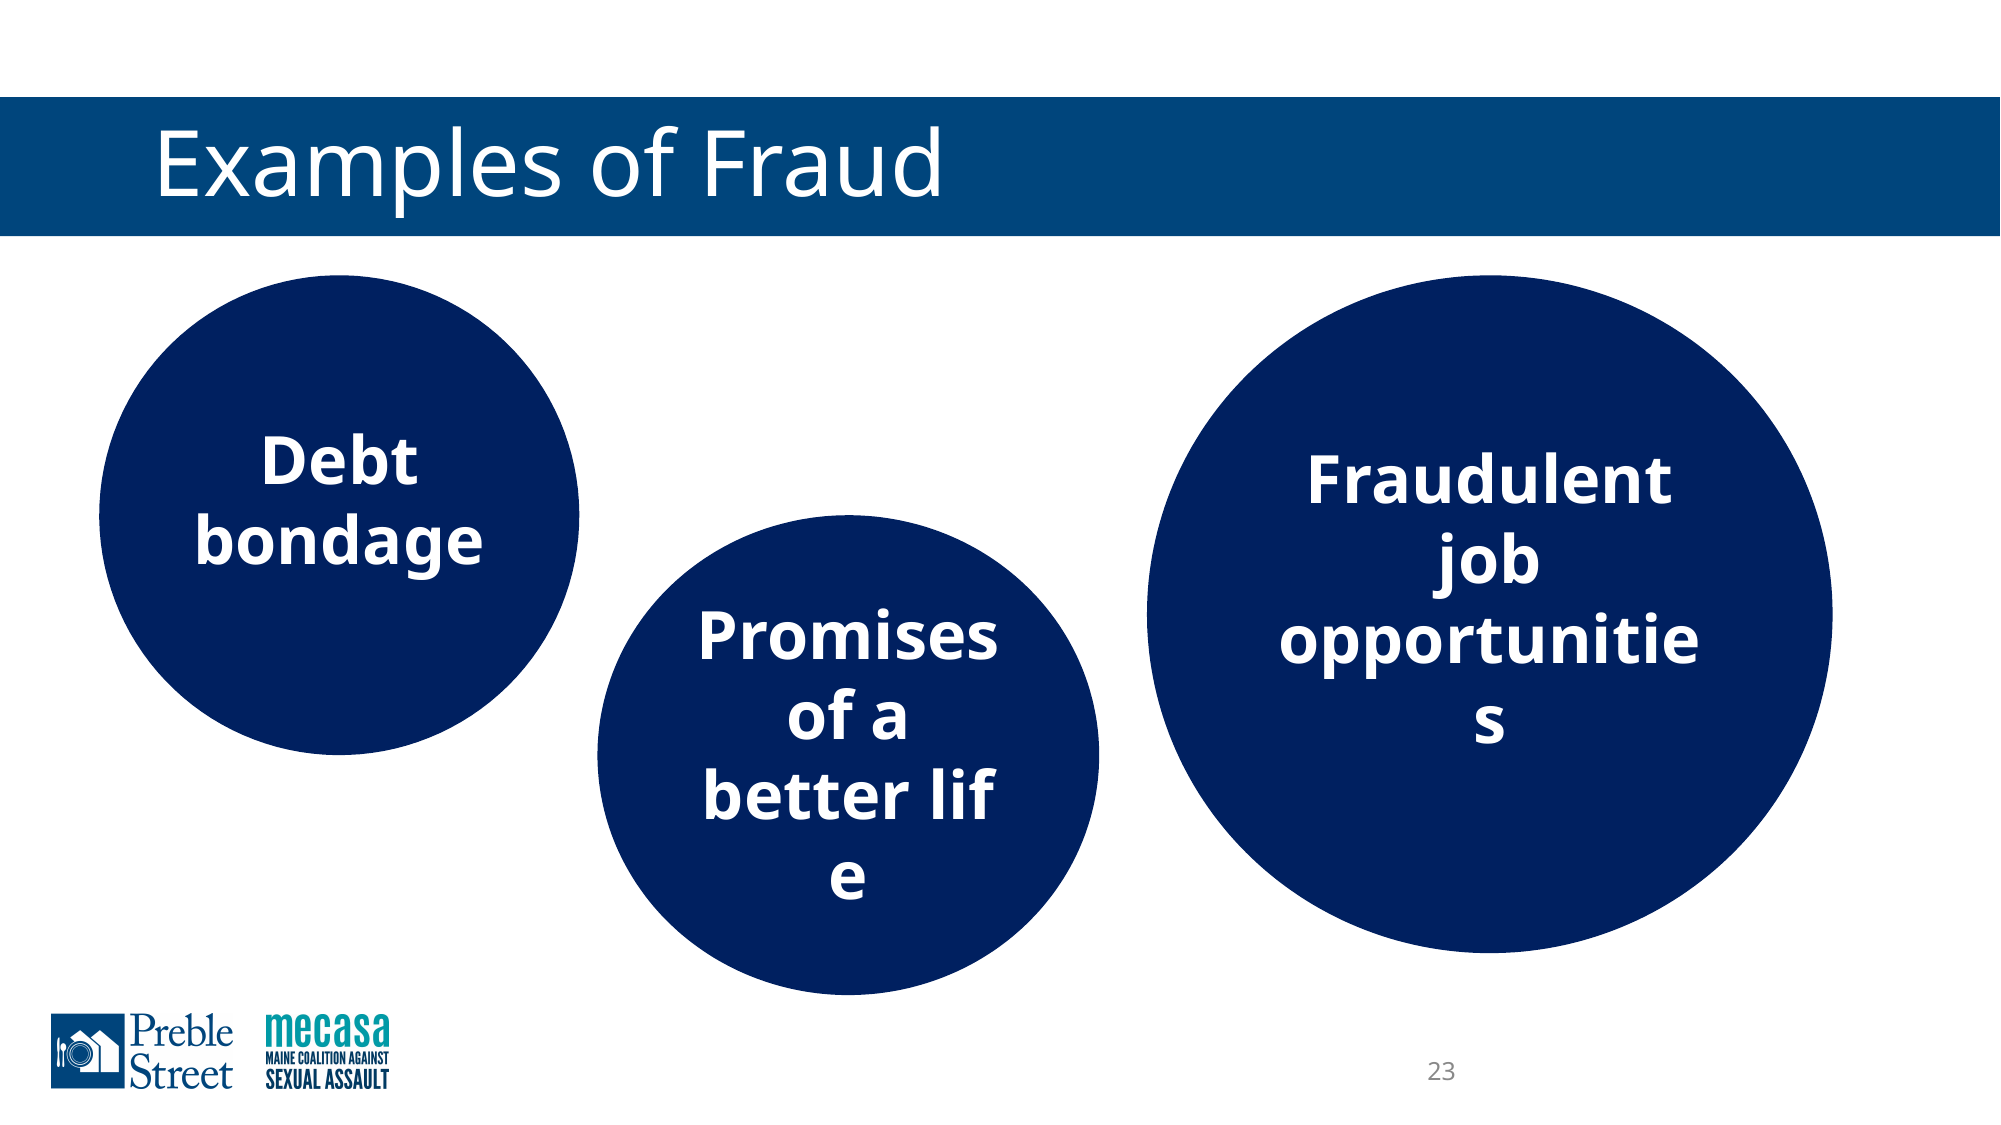

# Examples of Fraud
Debt bondage
Fraudulent
job opportunities
Promises of a better life
23